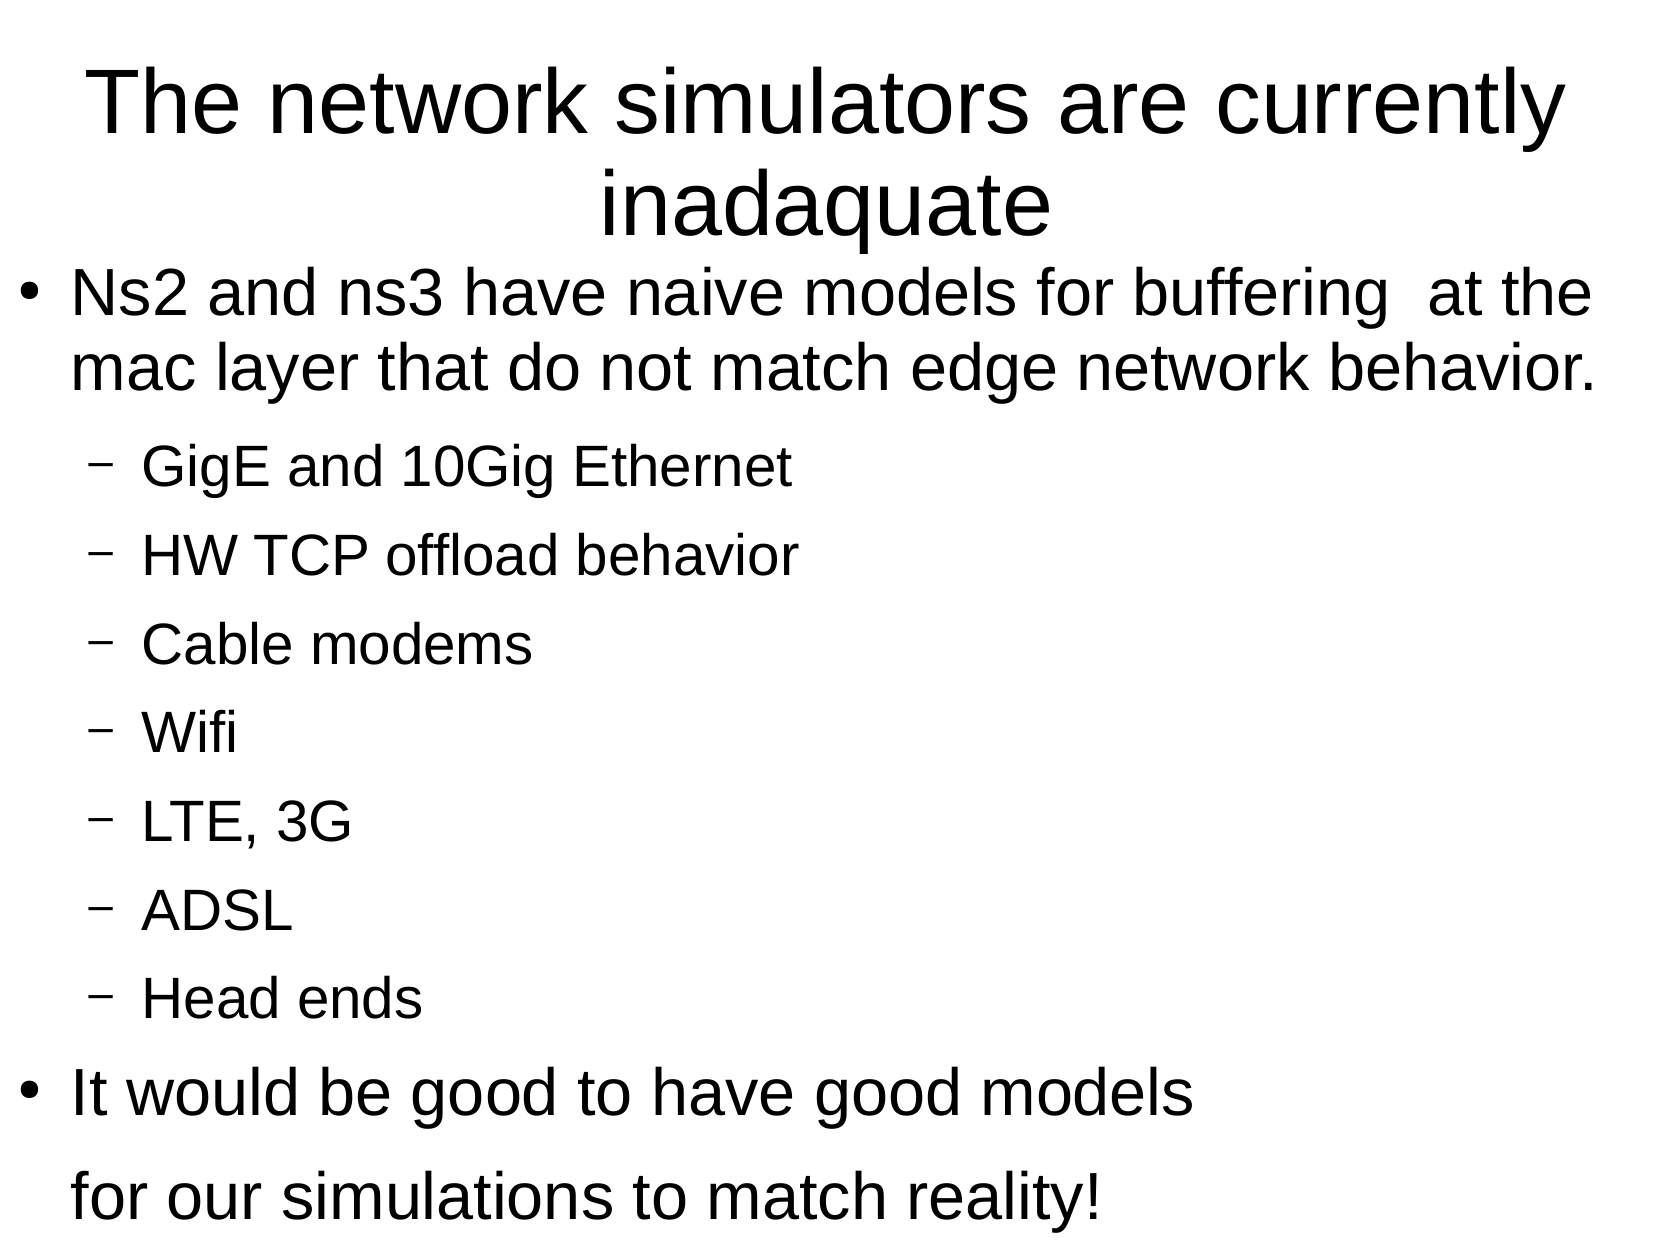

# The network simulators are currently inadaquate
Ns2 and ns3 have naive models for buffering at the mac layer that do not match edge network behavior.
GigE and 10Gig Ethernet
HW TCP offload behavior
Cable modems
Wifi
LTE, 3G
ADSL
Head ends
It would be good to have good models
for our simulations to match reality!